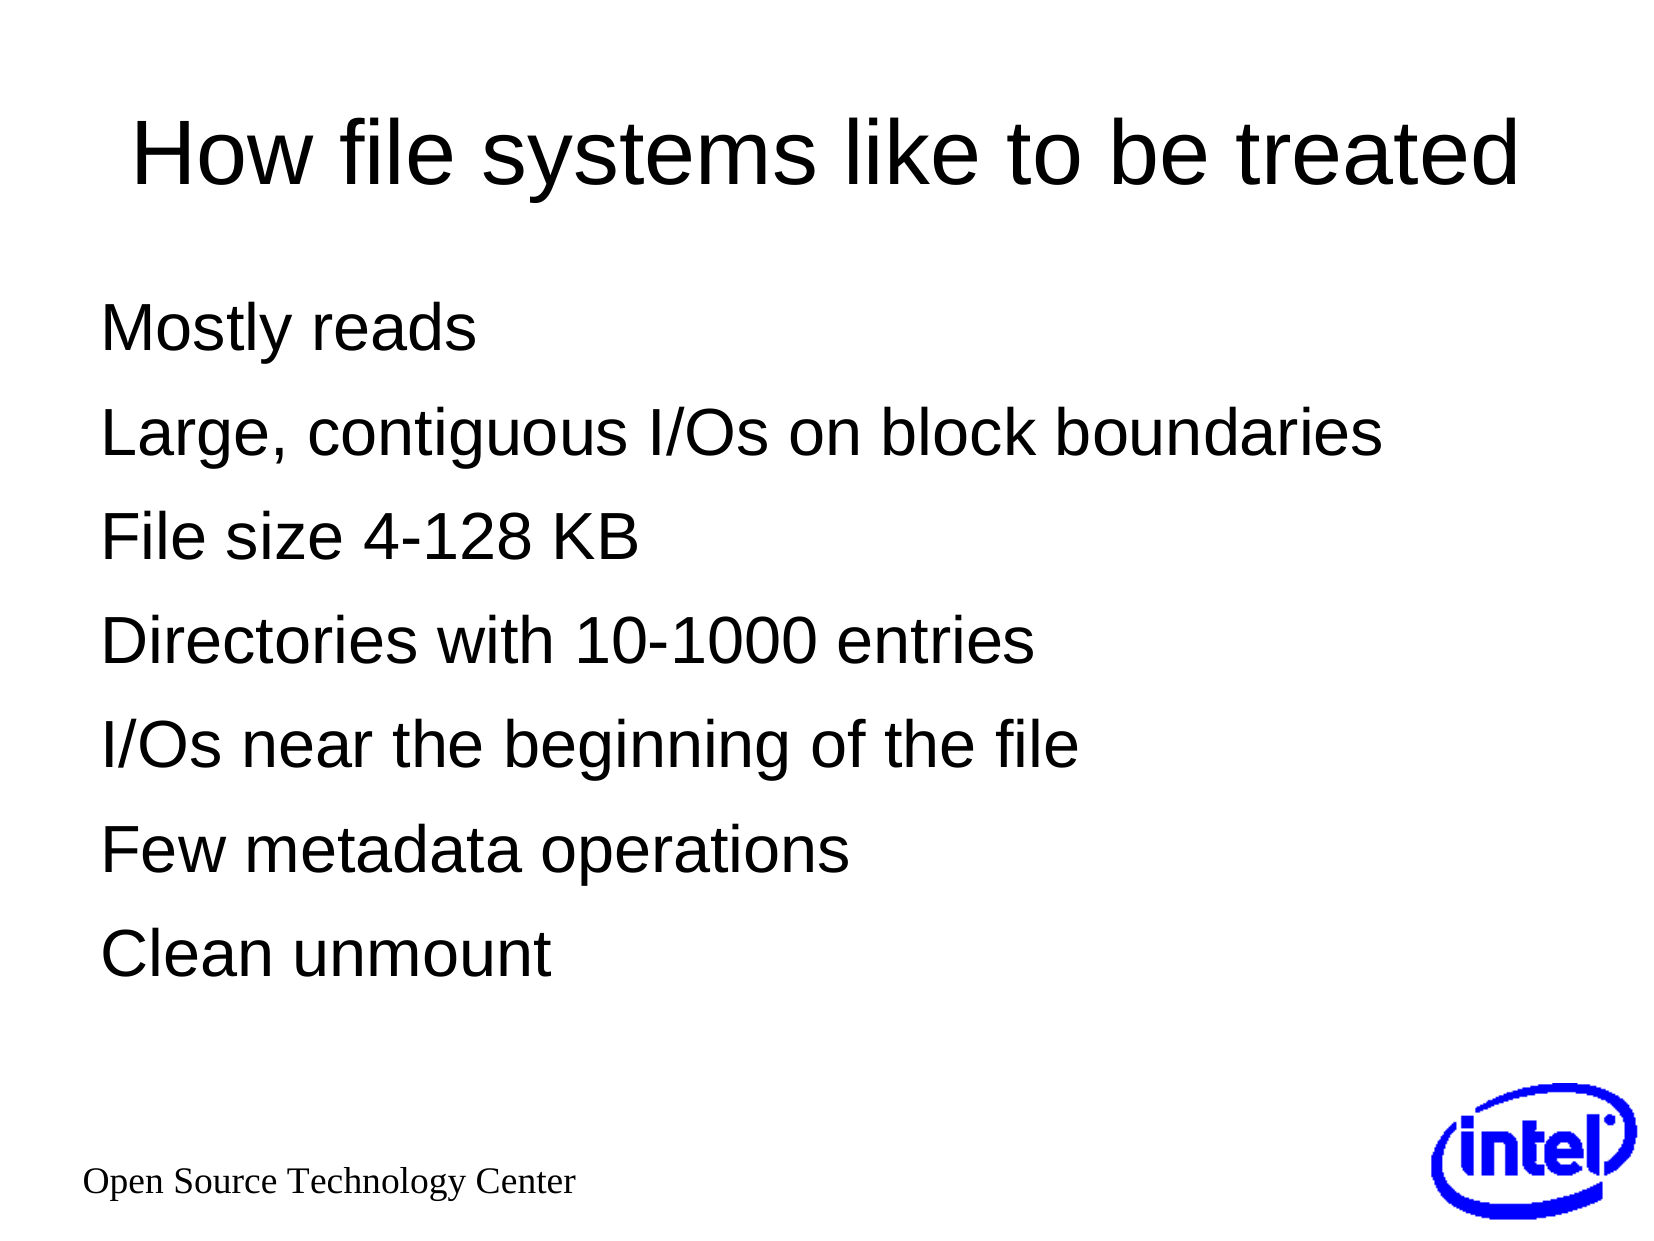

# How file systems like to be treated
Mostly reads
Large, contiguous I/Os on block boundaries
File size 4-128 KB
Directories with 10-1000 entries
I/Os near the beginning of the file
Few metadata operations
Clean unmount